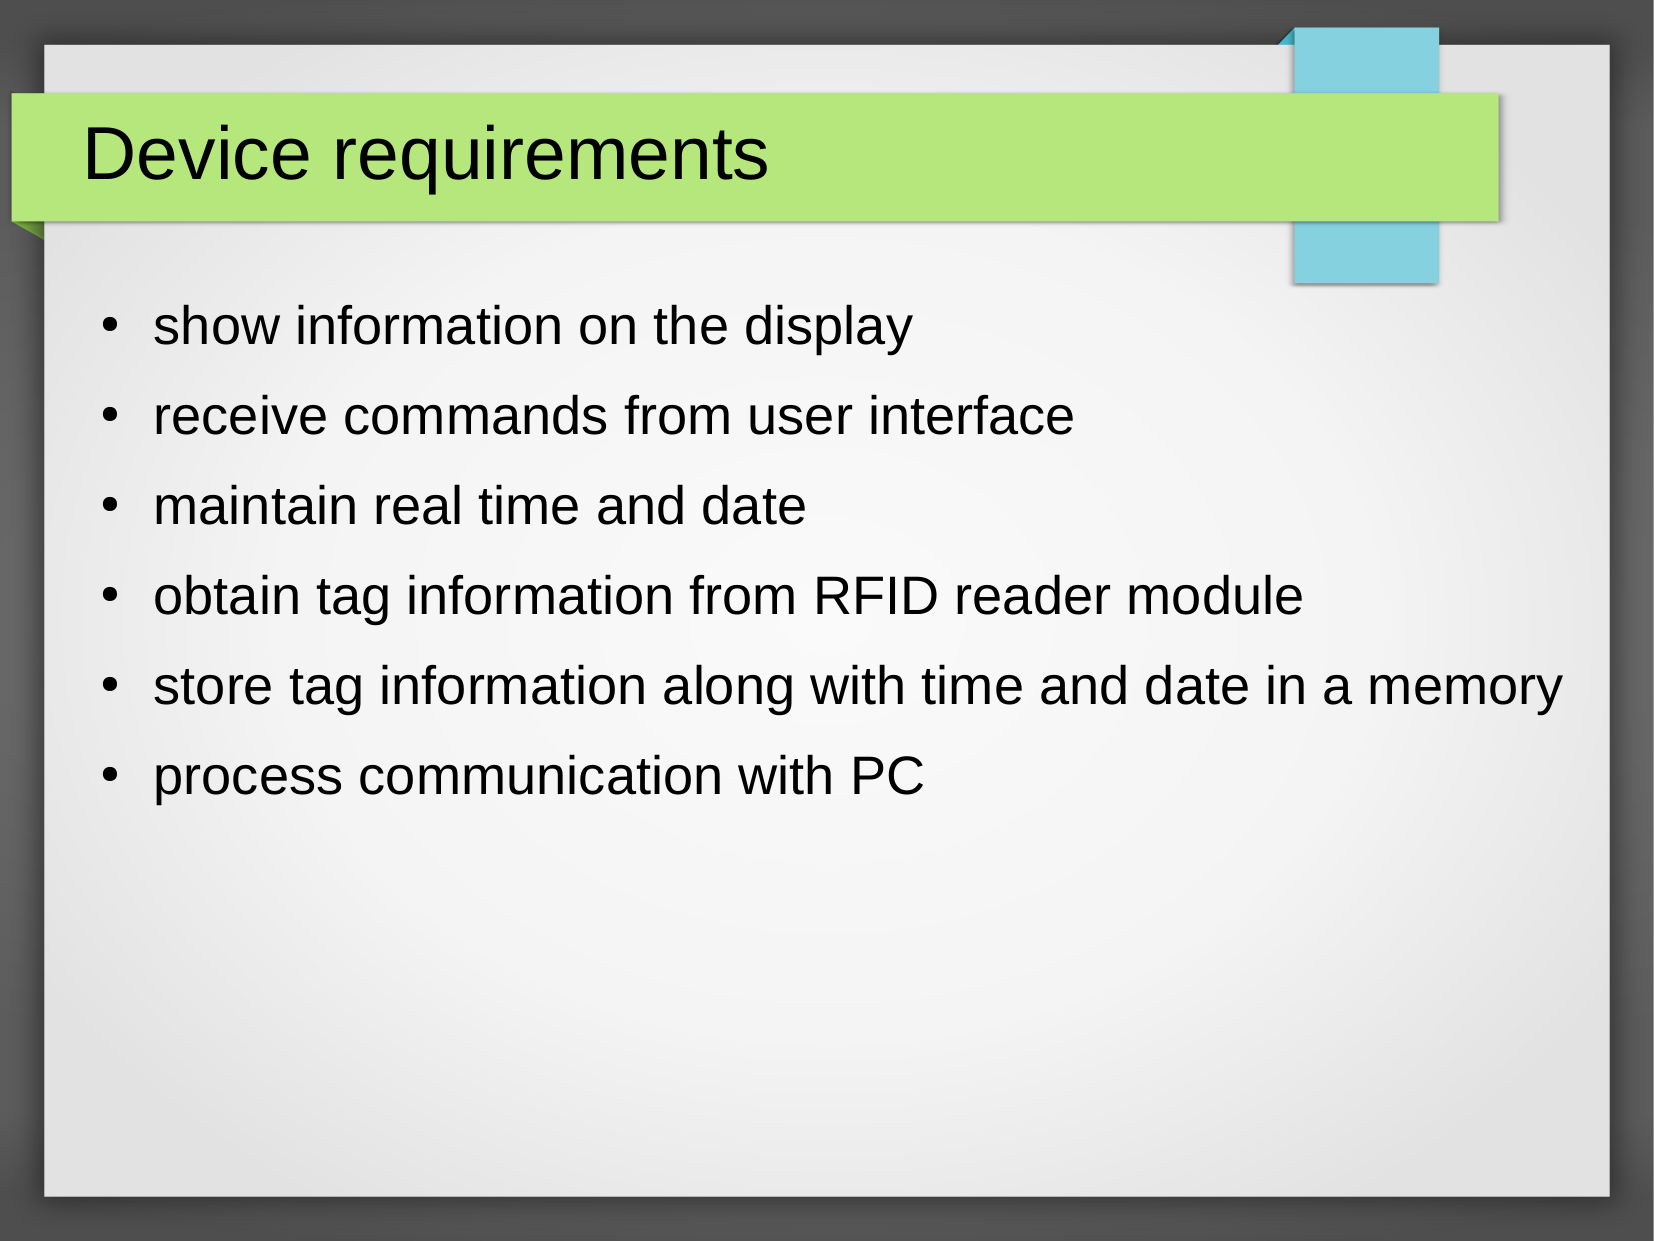

# Device requirements
show information on the display
receive commands from user interface
maintain real time and date
obtain tag information from RFID reader module
store tag information along with time and date in a memory
process communication with PC